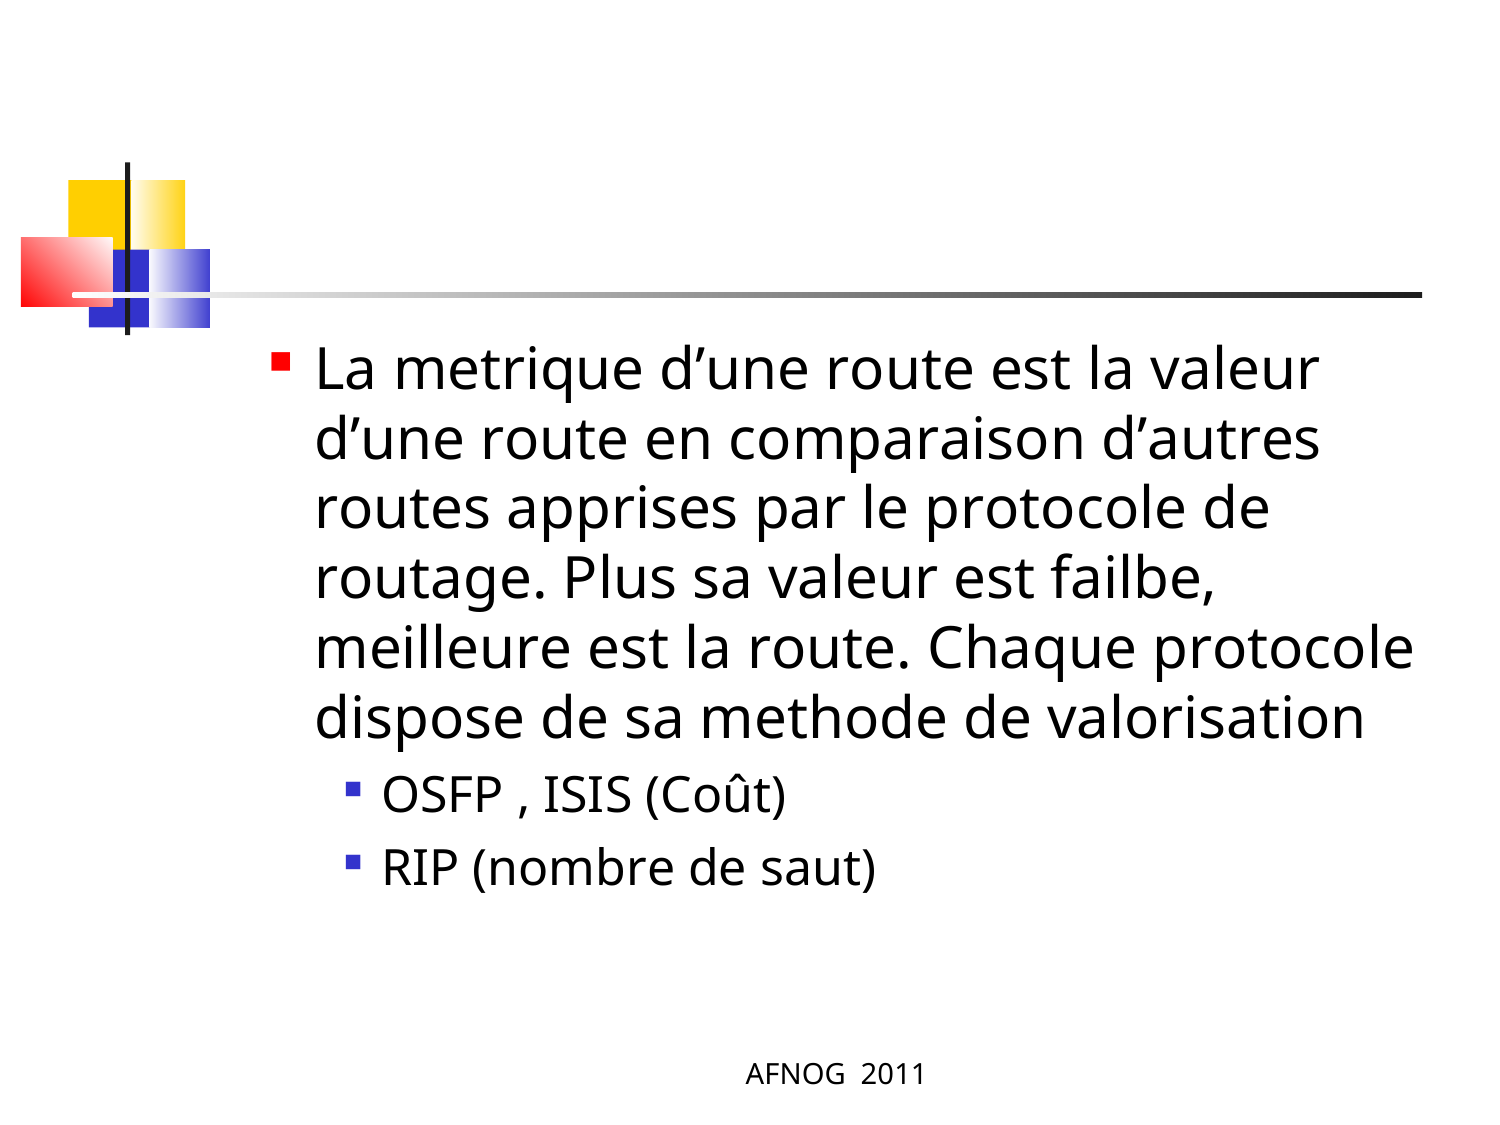

#
La metrique d’une route est la valeur d’une route en comparaison d’autres routes apprises par le protocole de routage. Plus sa valeur est failbe, meilleure est la route. Chaque protocole dispose de sa methode de valorisation
OSFP , ISIS (Coût)
RIP (nombre de saut)
AFNOG 2011